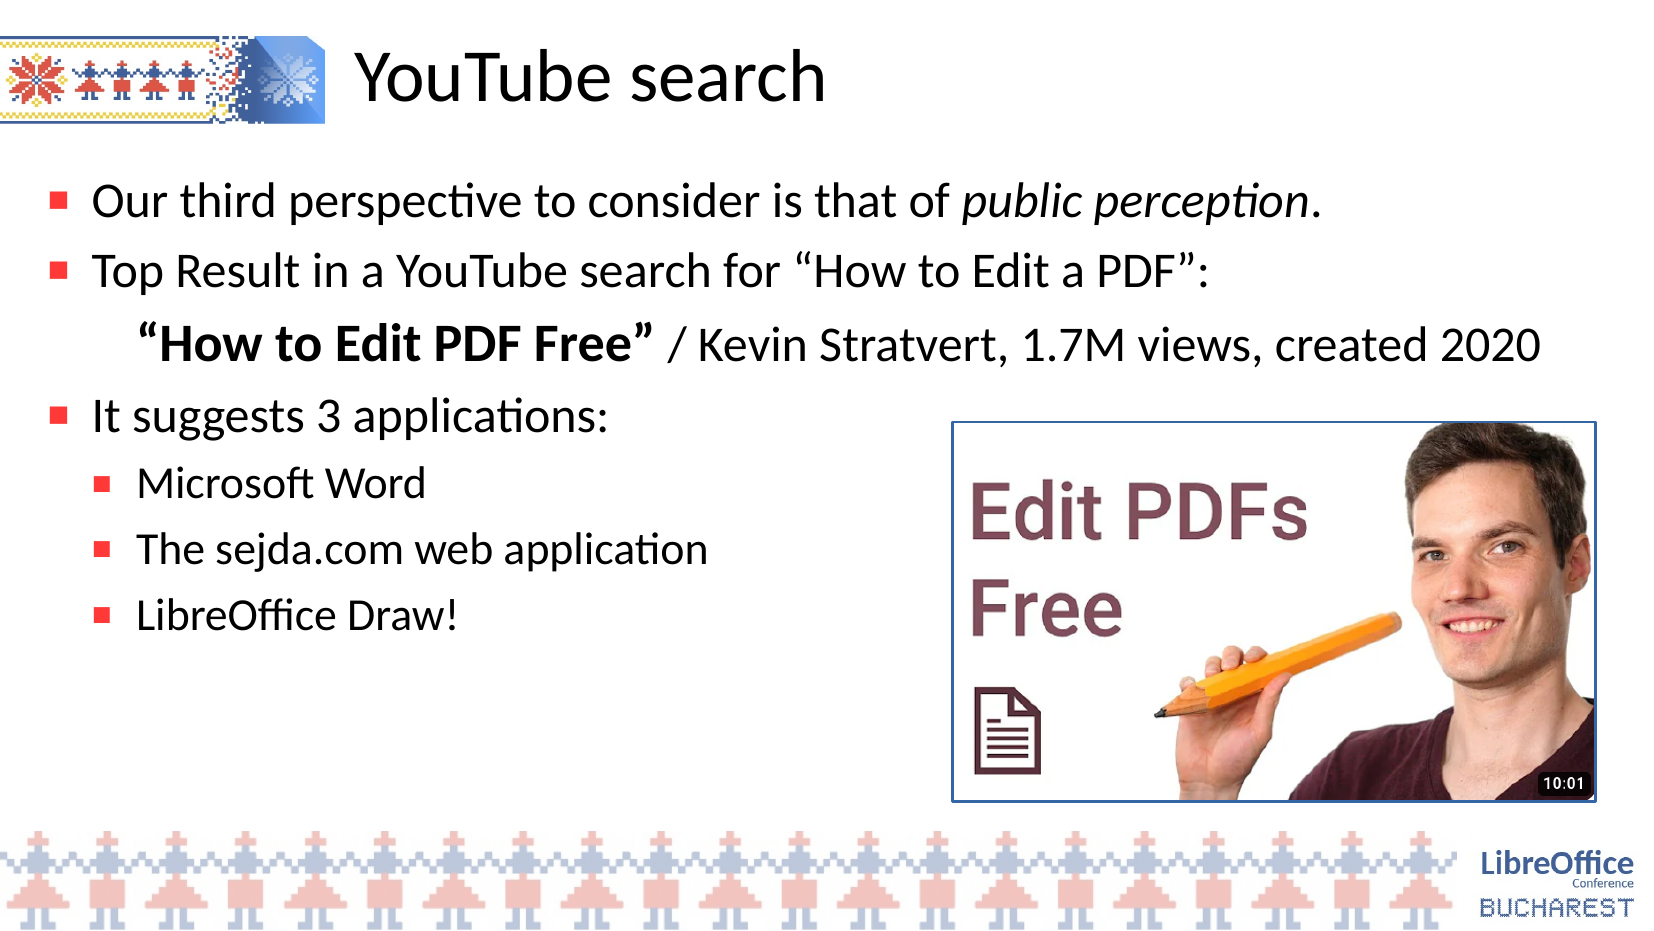

# YouTube search
Our third perspective to consider is that of public perception.
Top Result in a YouTube search for “How to Edit a PDF”:
“How to Edit PDF Free” / Kevin Stratvert, 1.7M views, created 2020
It suggests 3 applications:
Microsoft Word
The sejda.com web application
LibreOffice Draw!